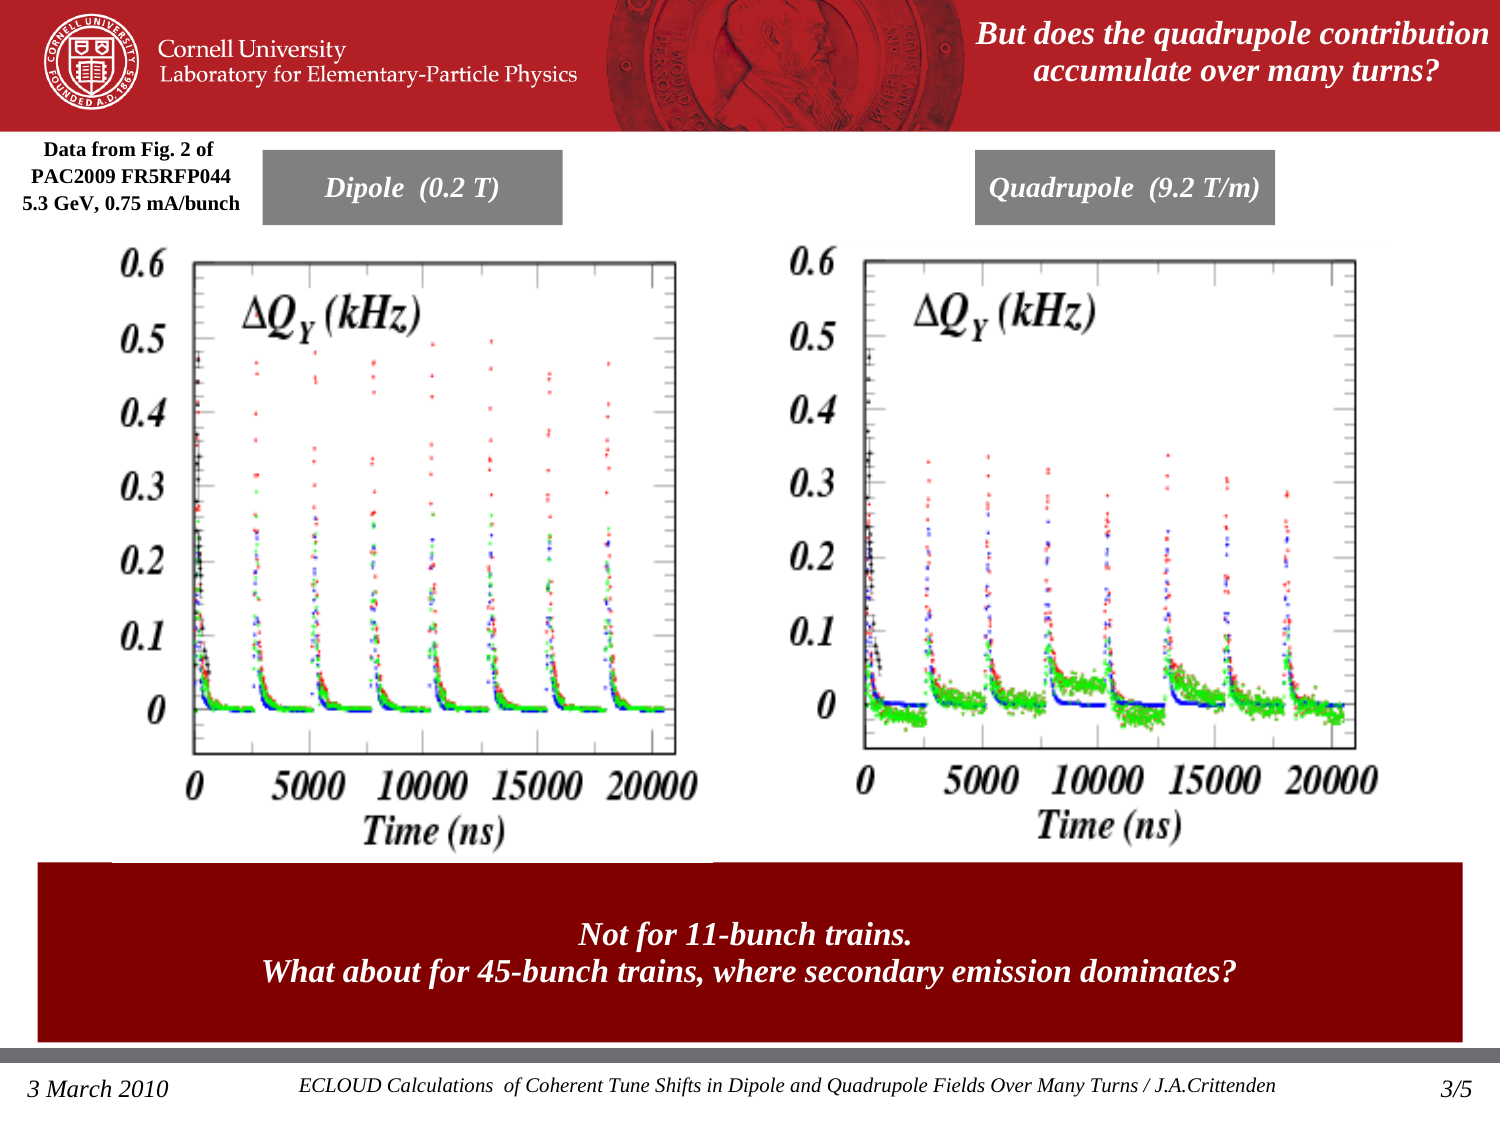

But does the quadrupole contribution
accumulate over many turns?
Data from Fig. 2 of
PAC2009 FR5RFP044
5.3 GeV, 0.75 mA/bunch
Dipole (0.2 T)
Quadrupole (9.2 T/m)
Not for 11-bunch trains.
What about for 45-bunch trains, where secondary emission dominates?